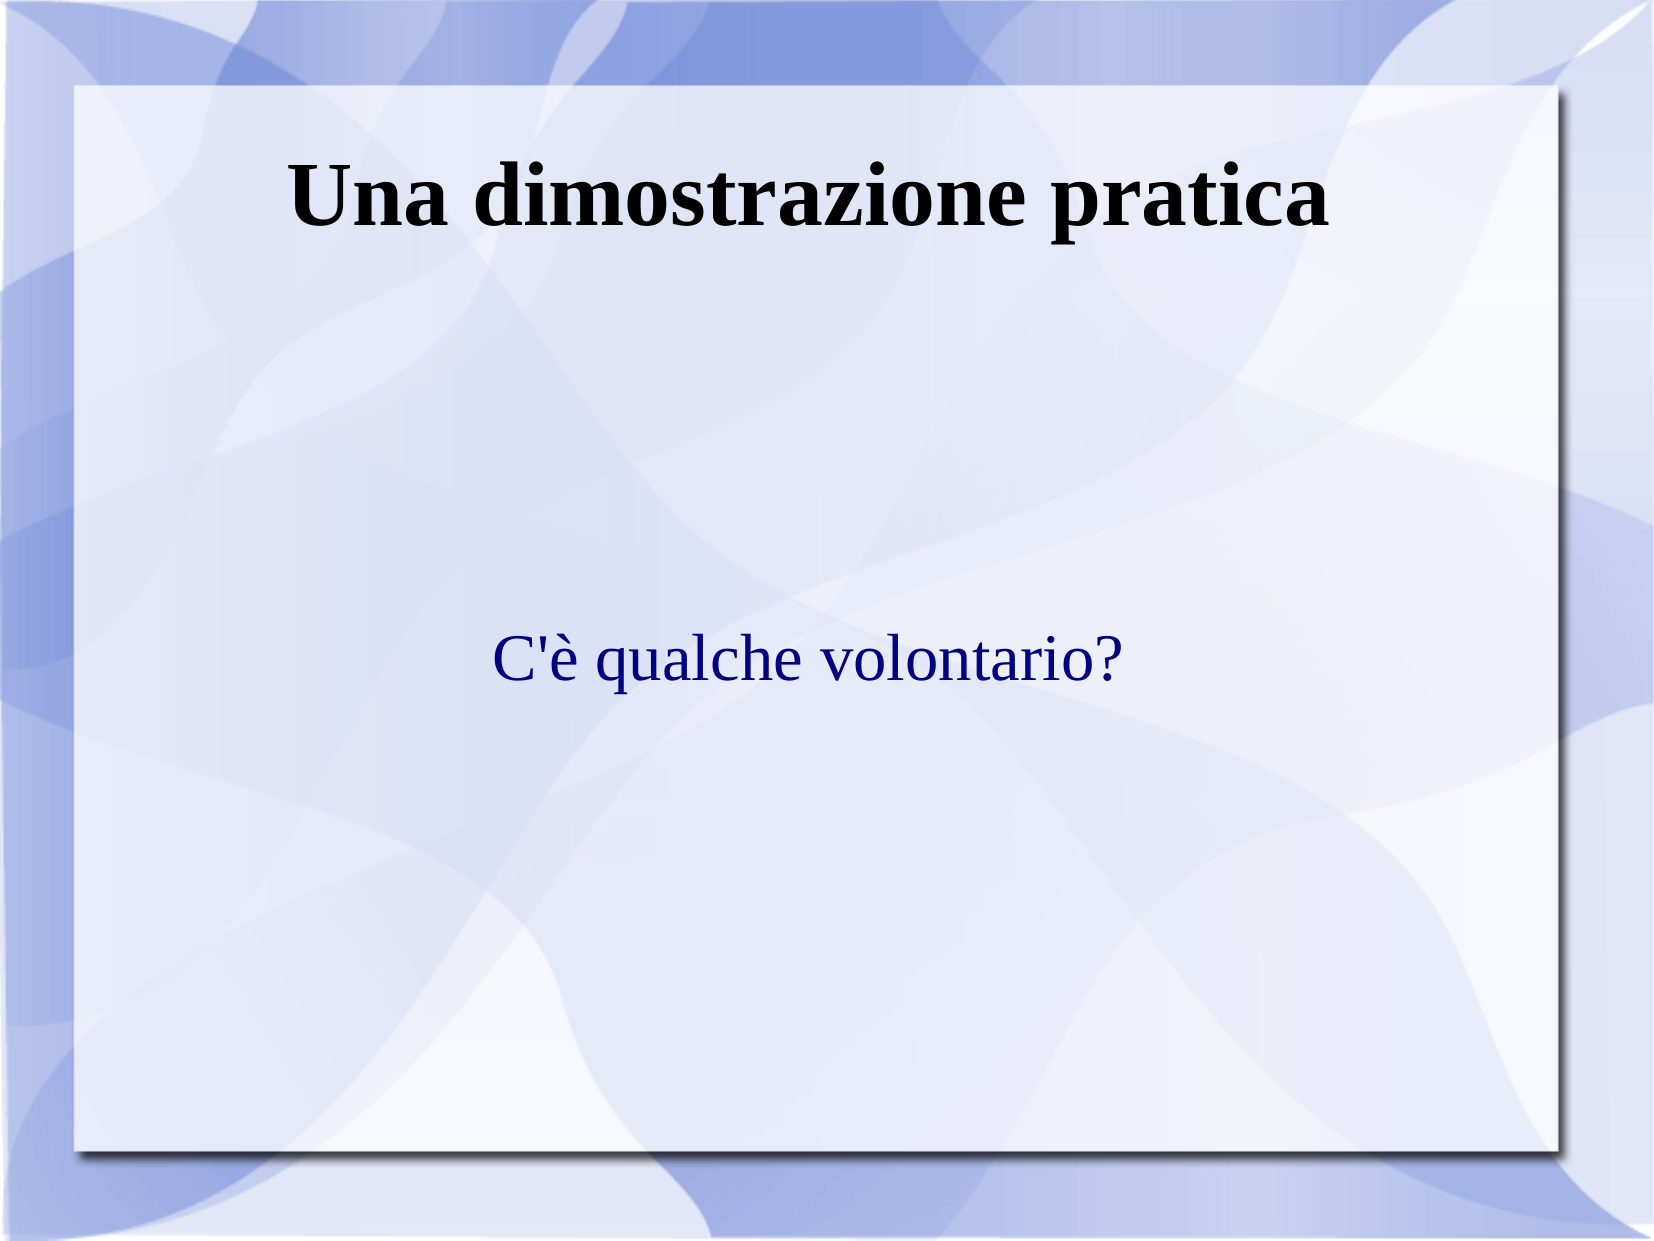

# Una dimostrazione pratica
C'è qualche volontario?